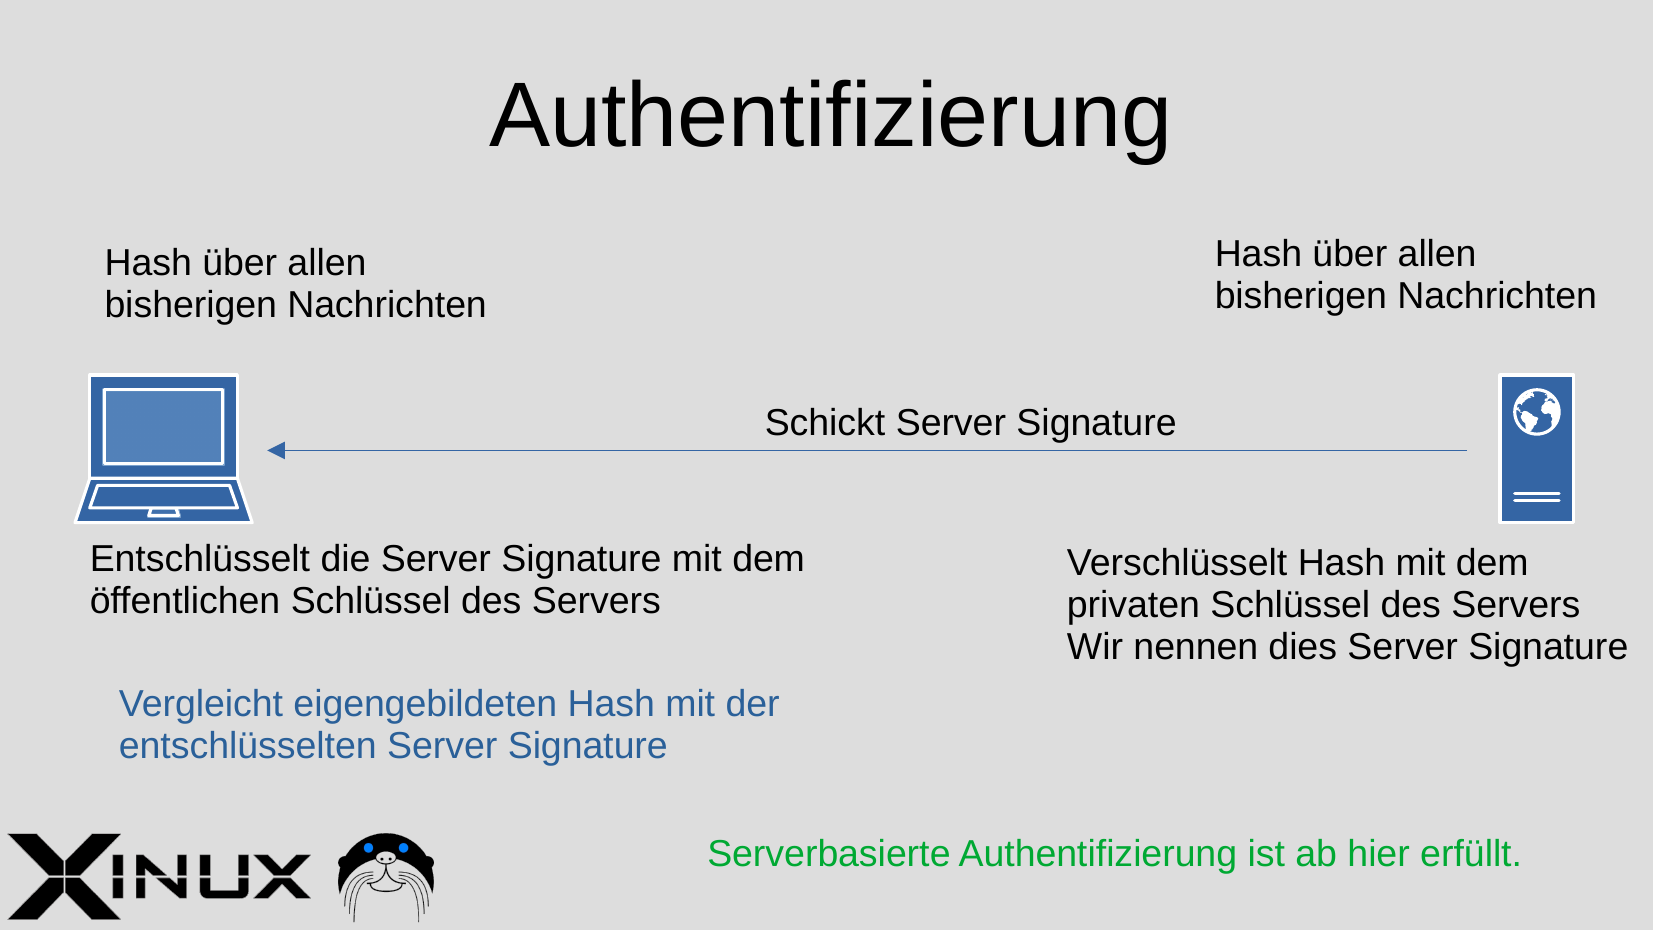

# Authentifizierung
Hash über allen
bisherigen Nachrichten
Hash über allen
bisherigen Nachrichten
Schickt Server Signature
Entschlüsselt die Server Signature mit dem
öffentlichen Schlüssel des Servers
Verschlüsselt Hash mit dem
privaten Schlüssel des Servers
Wir nennen dies Server Signature
Vergleicht eigengebildeten Hash mit der
entschlüsselten Server Signature
Serverbasierte Authentifizierung ist ab hier erfüllt.